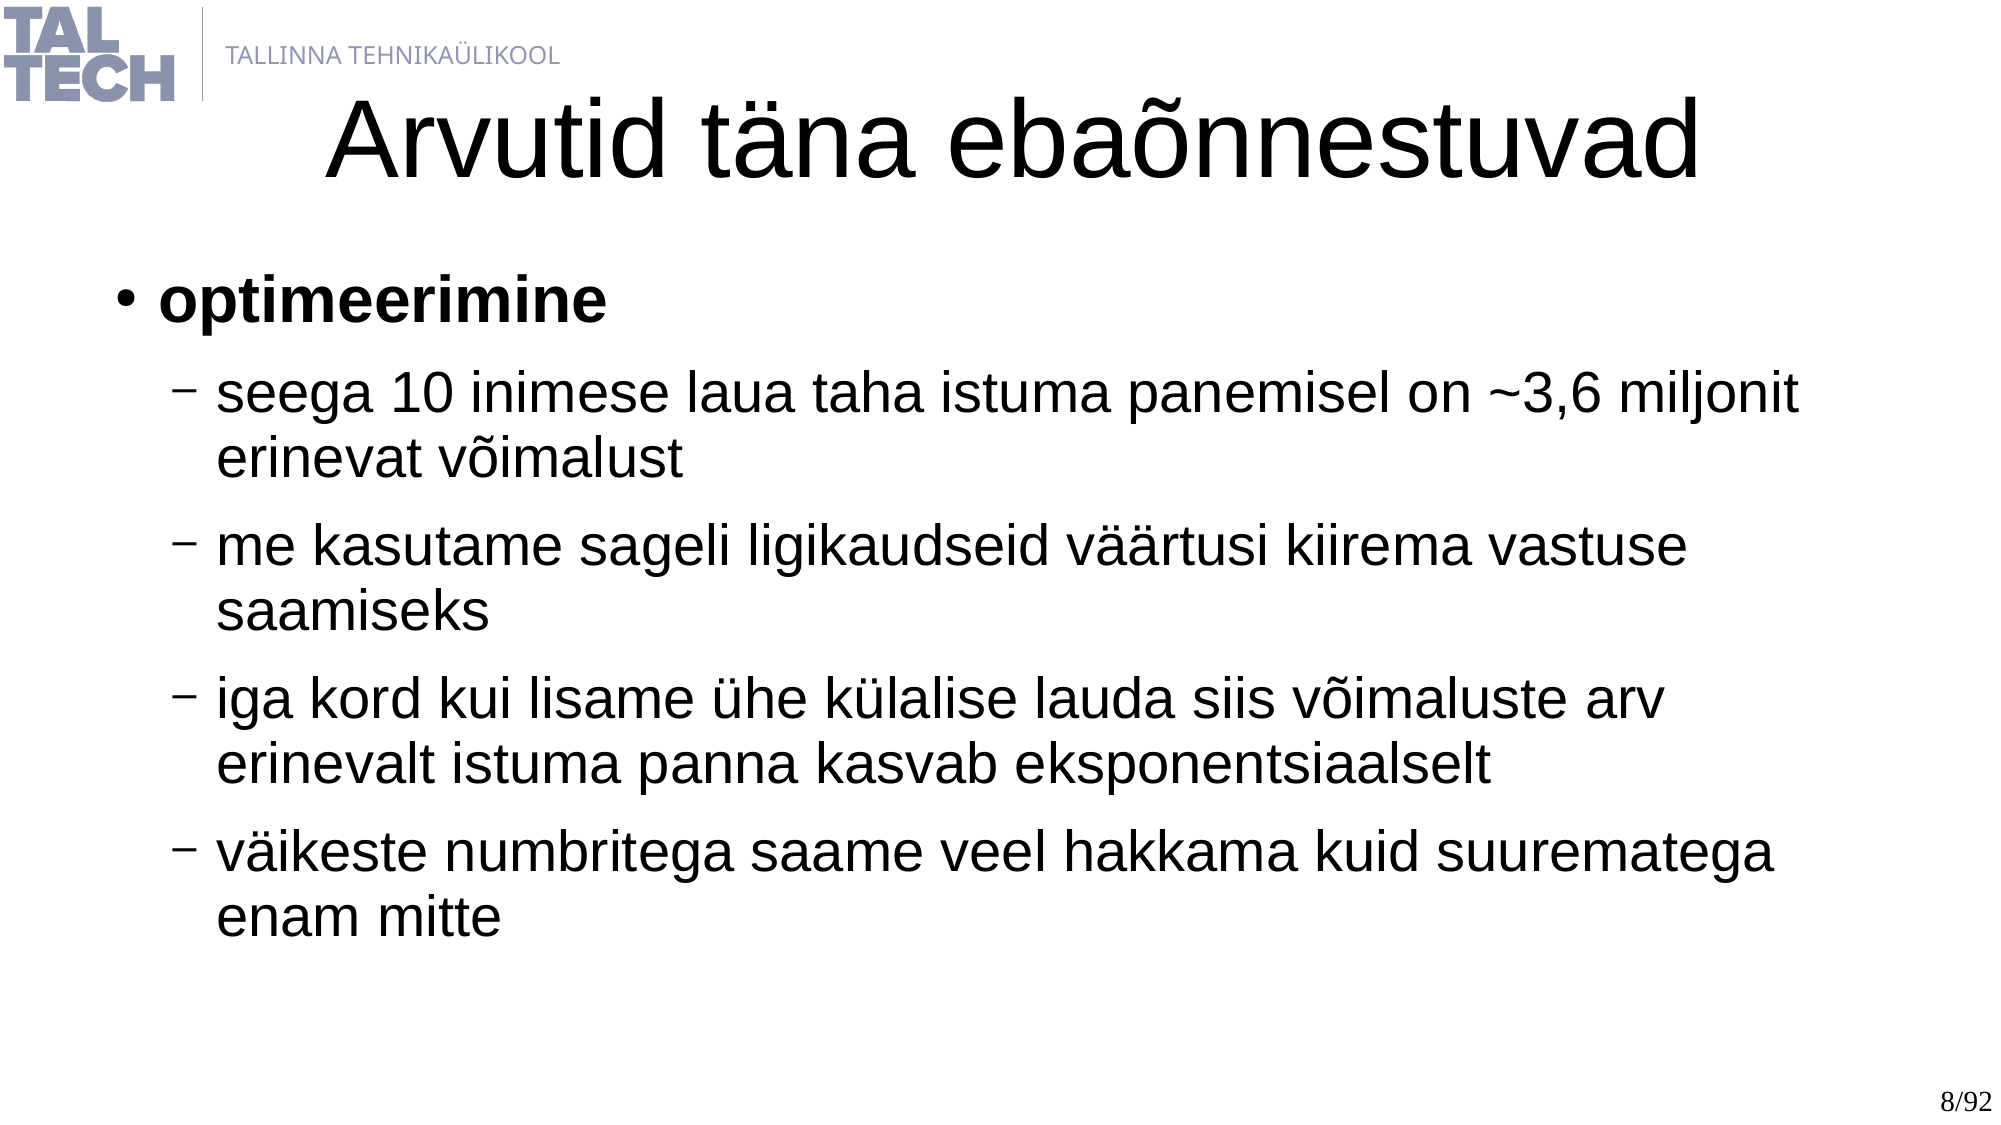

# Arvutid täna ebaõnnestuvad
optimeerimine
seega 10 inimese laua taha istuma panemisel on ~3,6 miljonit erinevat võimalust
me kasutame sageli ligikaudseid väärtusi kiirema vastuse saamiseks
iga kord kui lisame ühe külalise lauda siis võimaluste arv erinevalt istuma panna kasvab eksponentsiaalselt
väikeste numbritega saame veel hakkama kuid suurematega enam mitte
8